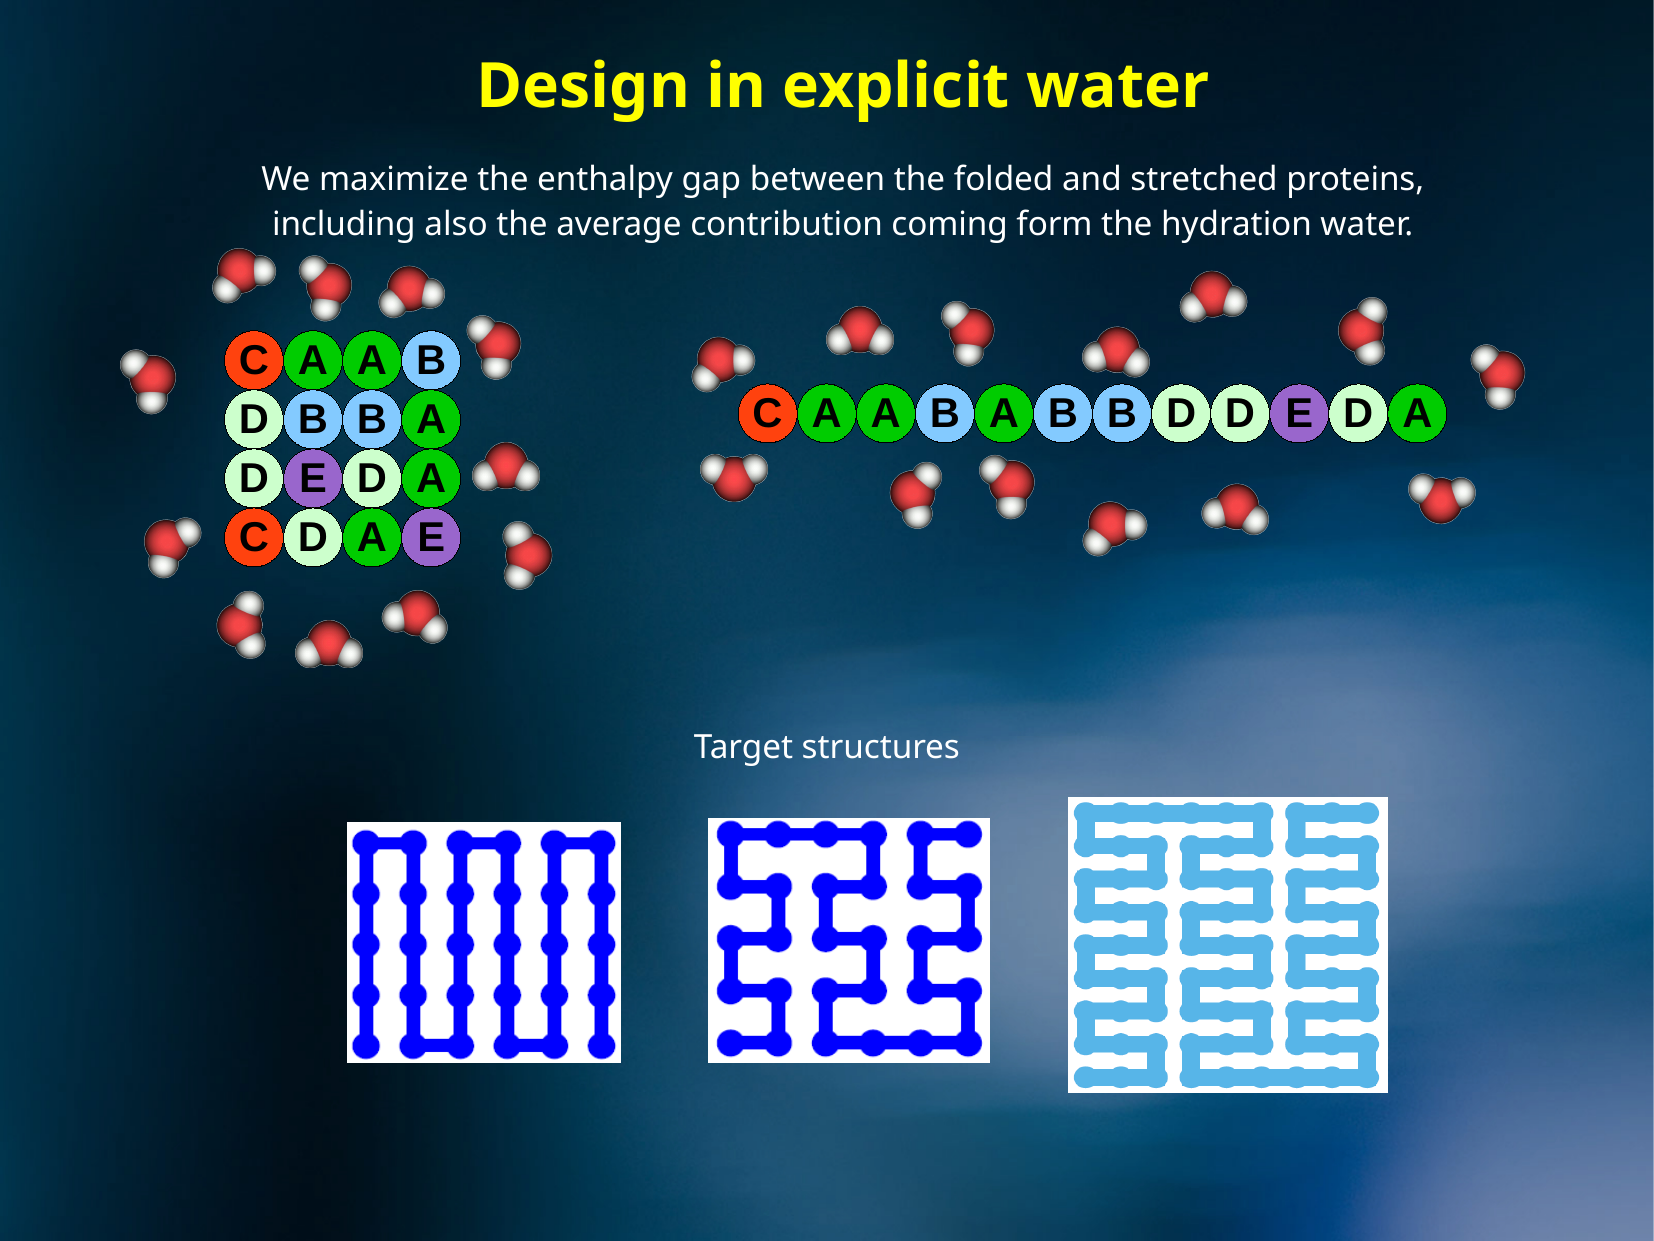

Design in explicit water
We maximize the enthalpy gap between the folded and stretched proteins,
including also the average contribution coming form the hydration water.
C
A
A
B
C
A
A
B
A
B
B
D
D
E
D
A
D
B
B
A
D
E
D
A
C
D
A
E
Target structures